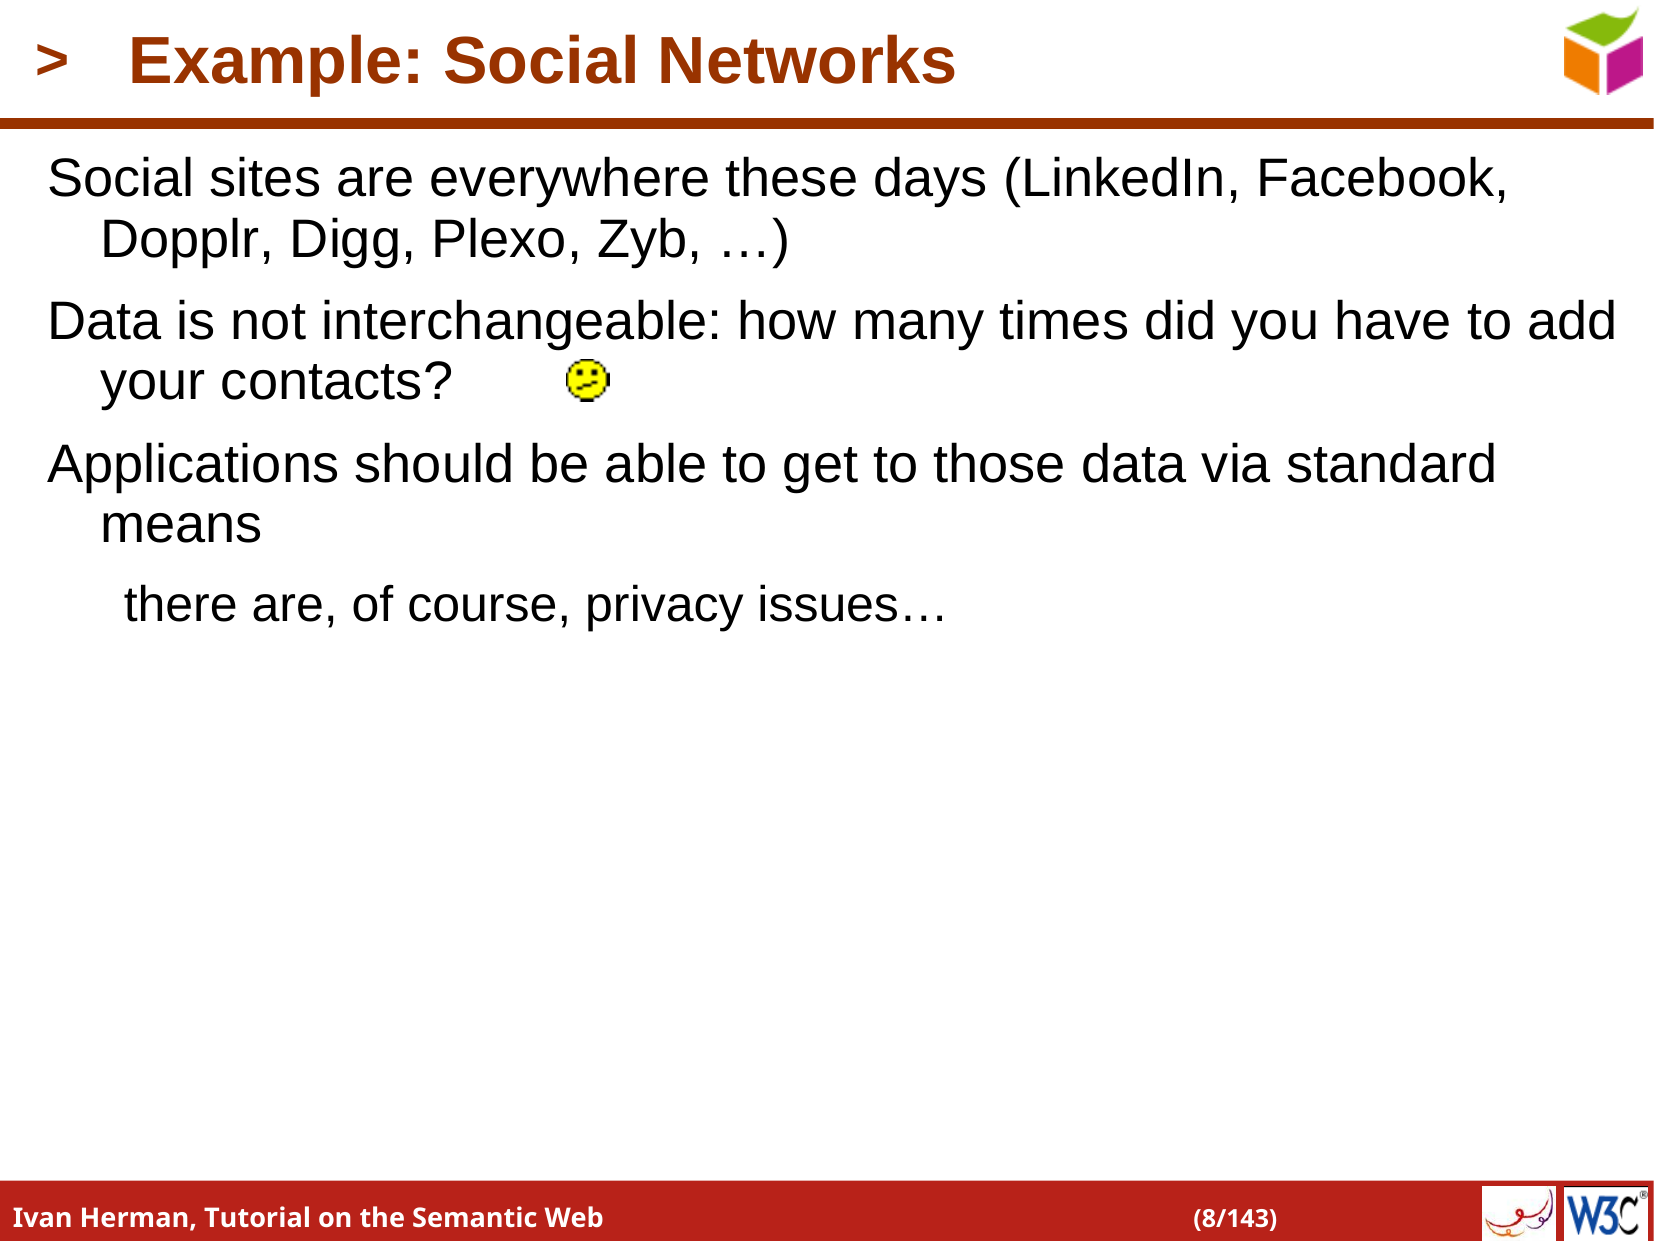

# Example: Social Networks
Social sites are everywhere these days (LinkedIn, Facebook, Dopplr, Digg, Plexo, Zyb, …)
Data is not interchangeable: how many times did you have to add your contacts?
Applications should be able to get to those data via standard means
there are, of course, privacy issues…